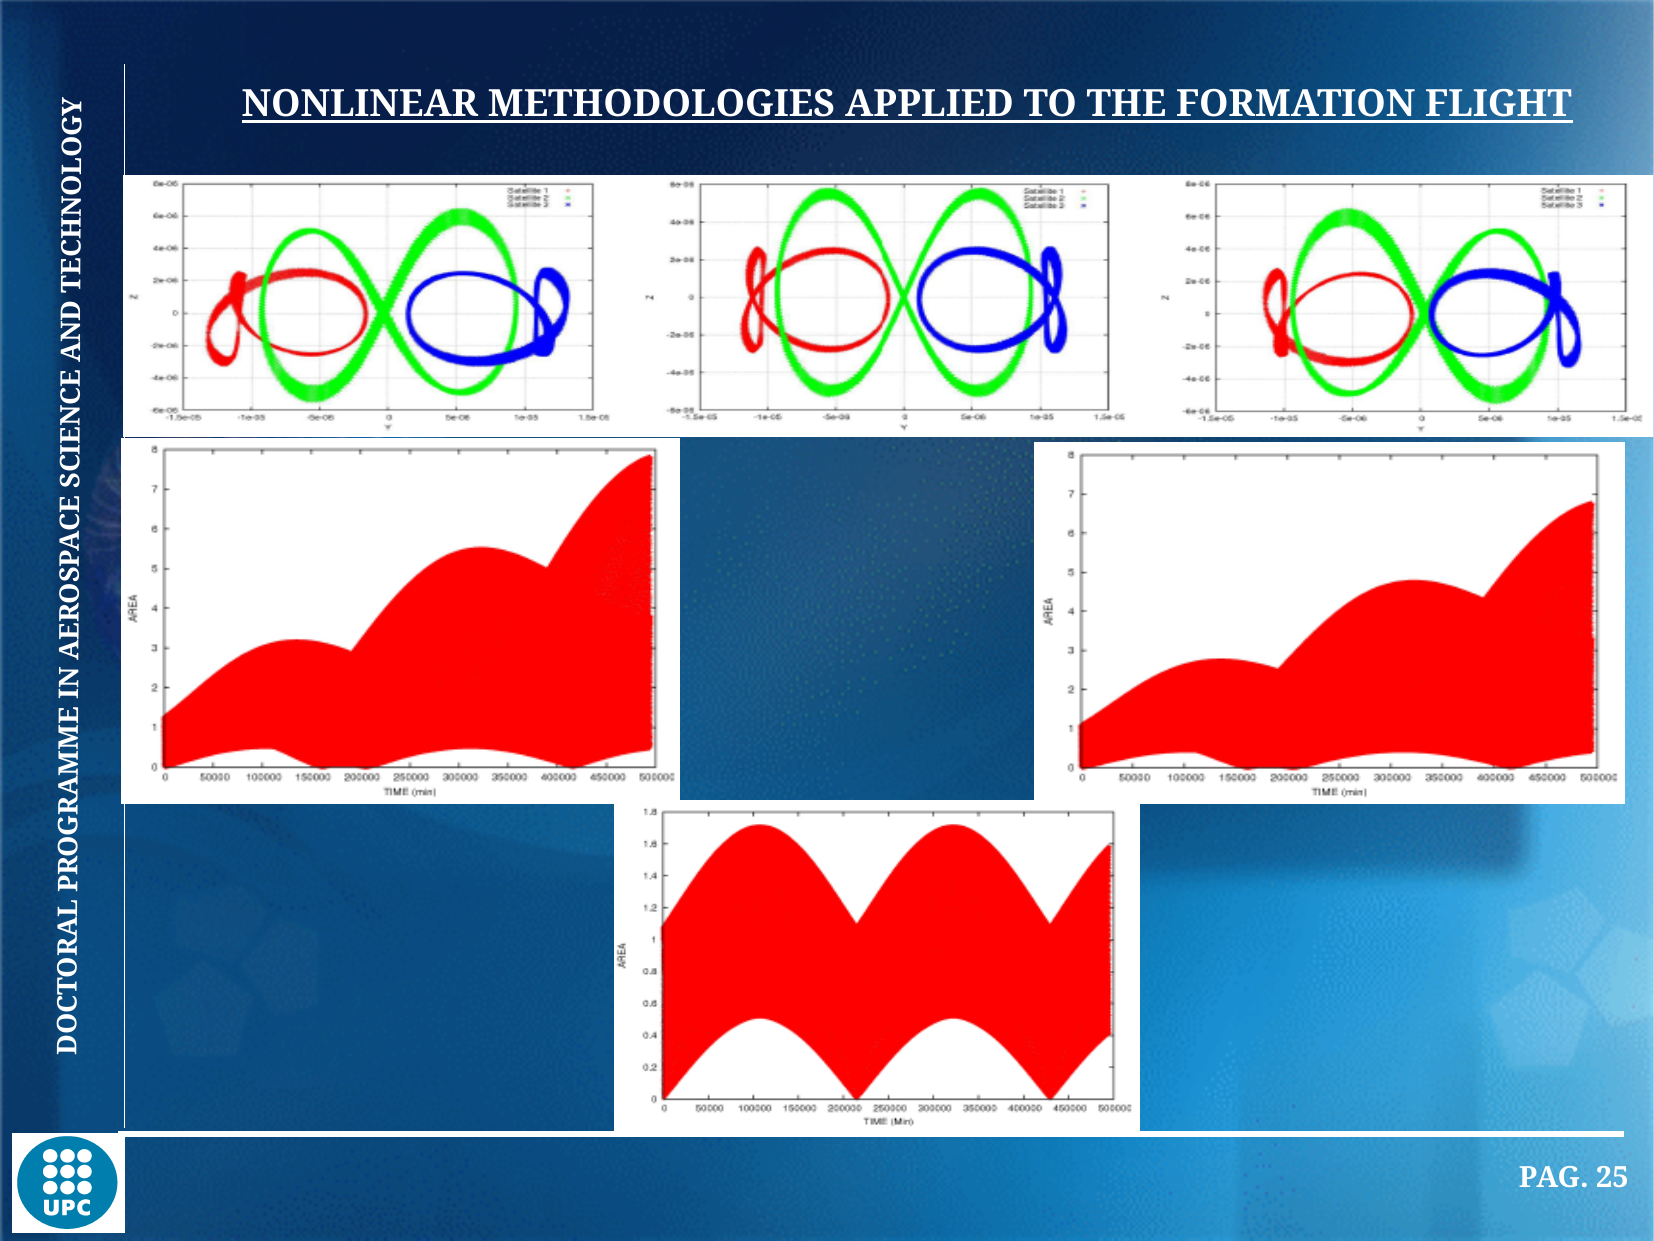

NONLINEAR METHODOLOGIES APPLIED TO THE FORMATION FLIGHT
#
DOCTORAL PROGRAMME IN AEROSPACE SCIENCE AND TECHNOLOGY
PAG. 25